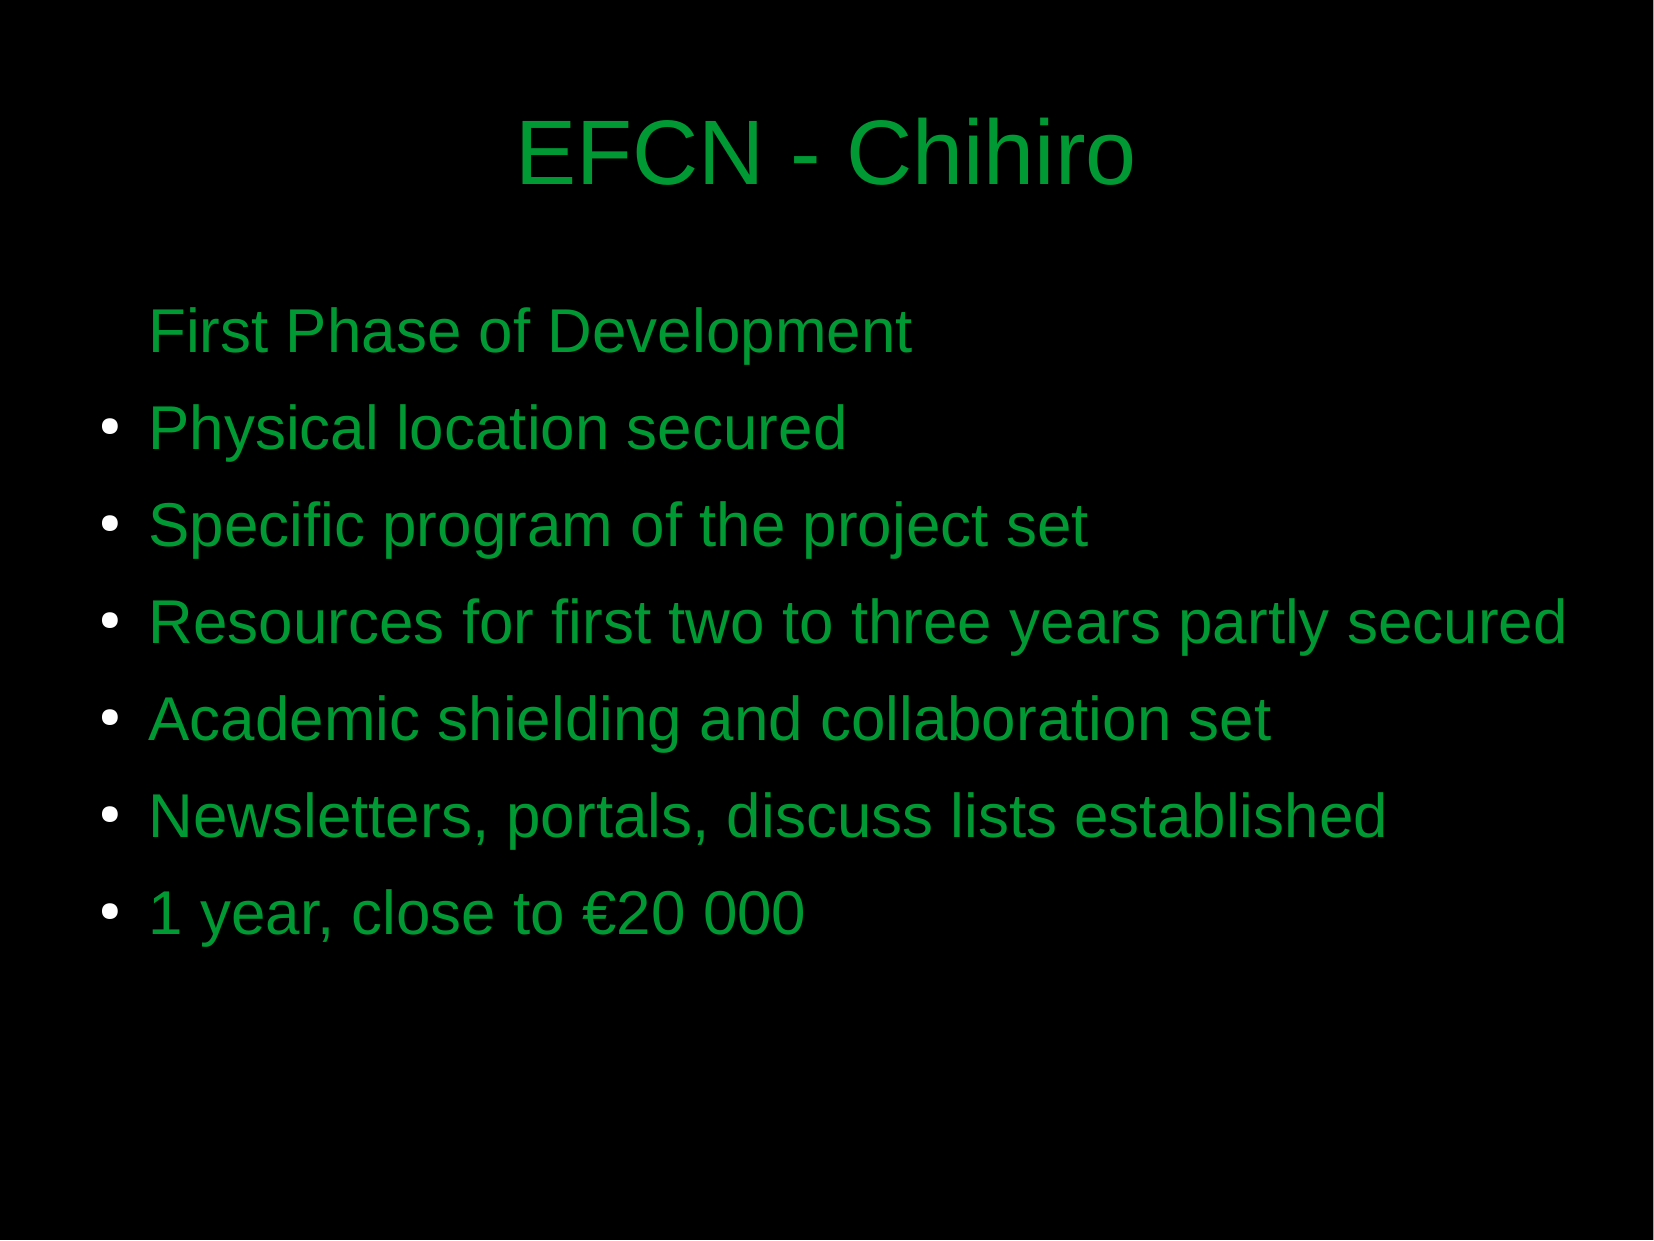

# EFCN - Chihiro
First Phase of Development
Physical location secured
Specific program of the project set
Resources for first two to three years partly secured
Academic shielding and collaboration set
Newsletters, portals, discuss lists established
1 year, close to €20 000